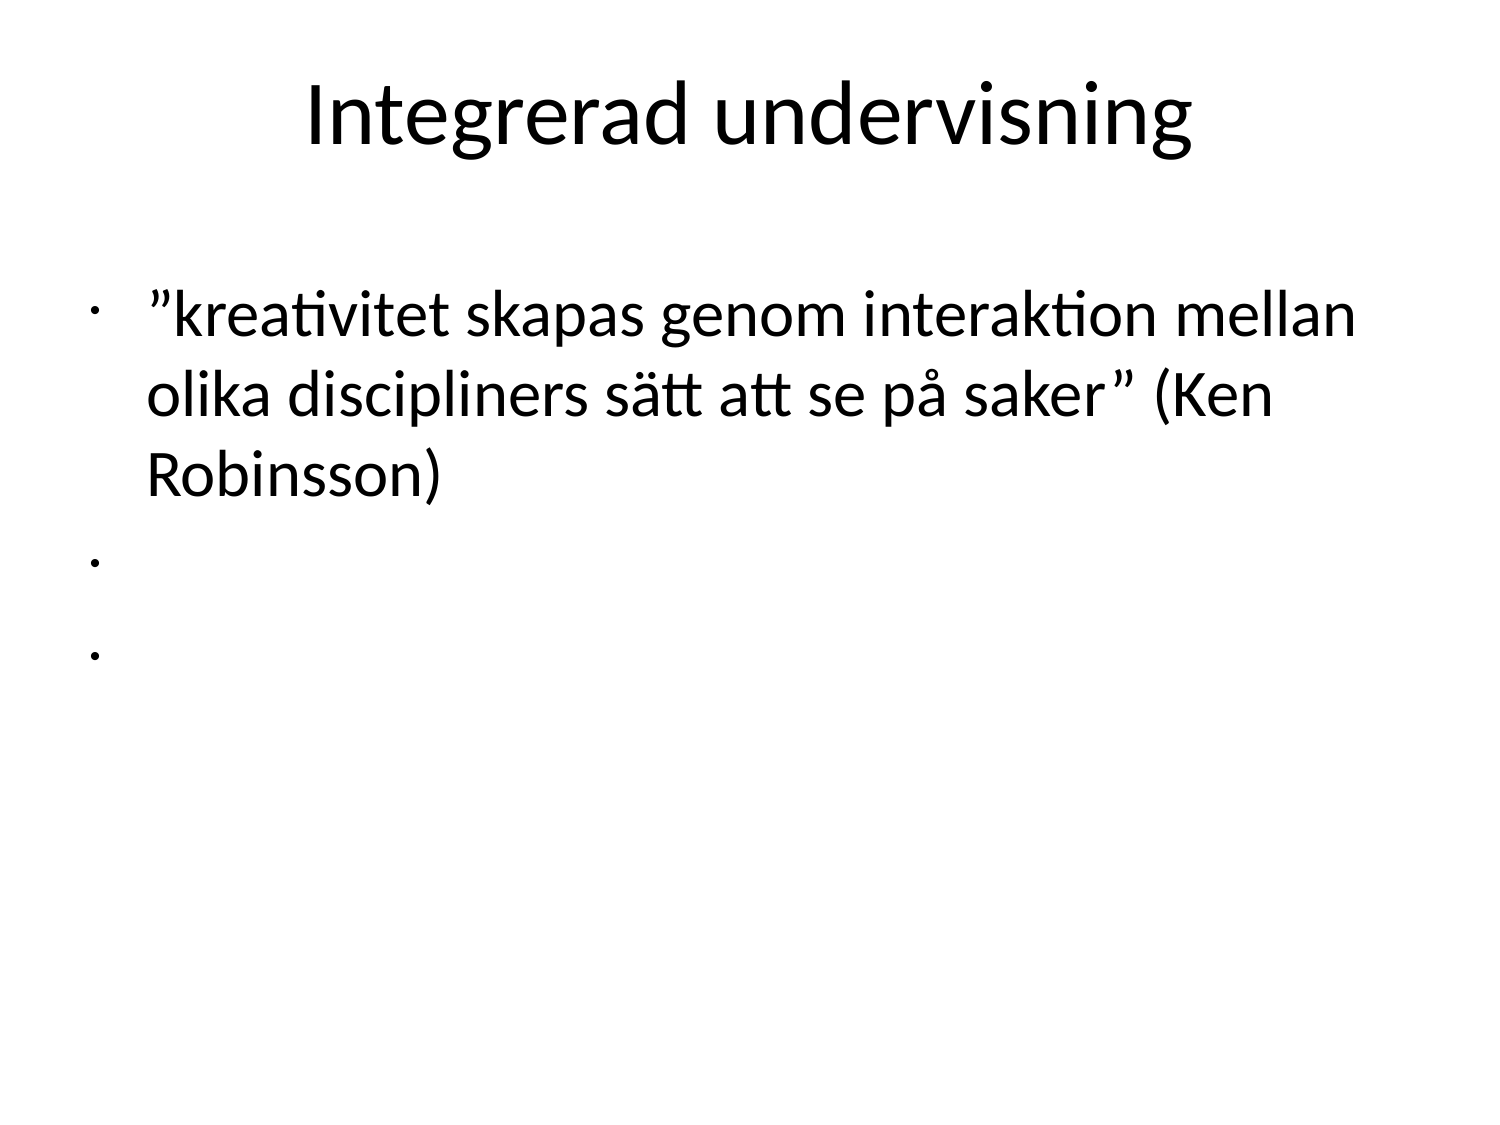

# Integrerad undervisning
”kreativitet skapas genom interaktion mellan olika discipliners sätt att se på saker” (Ken Robinsson)